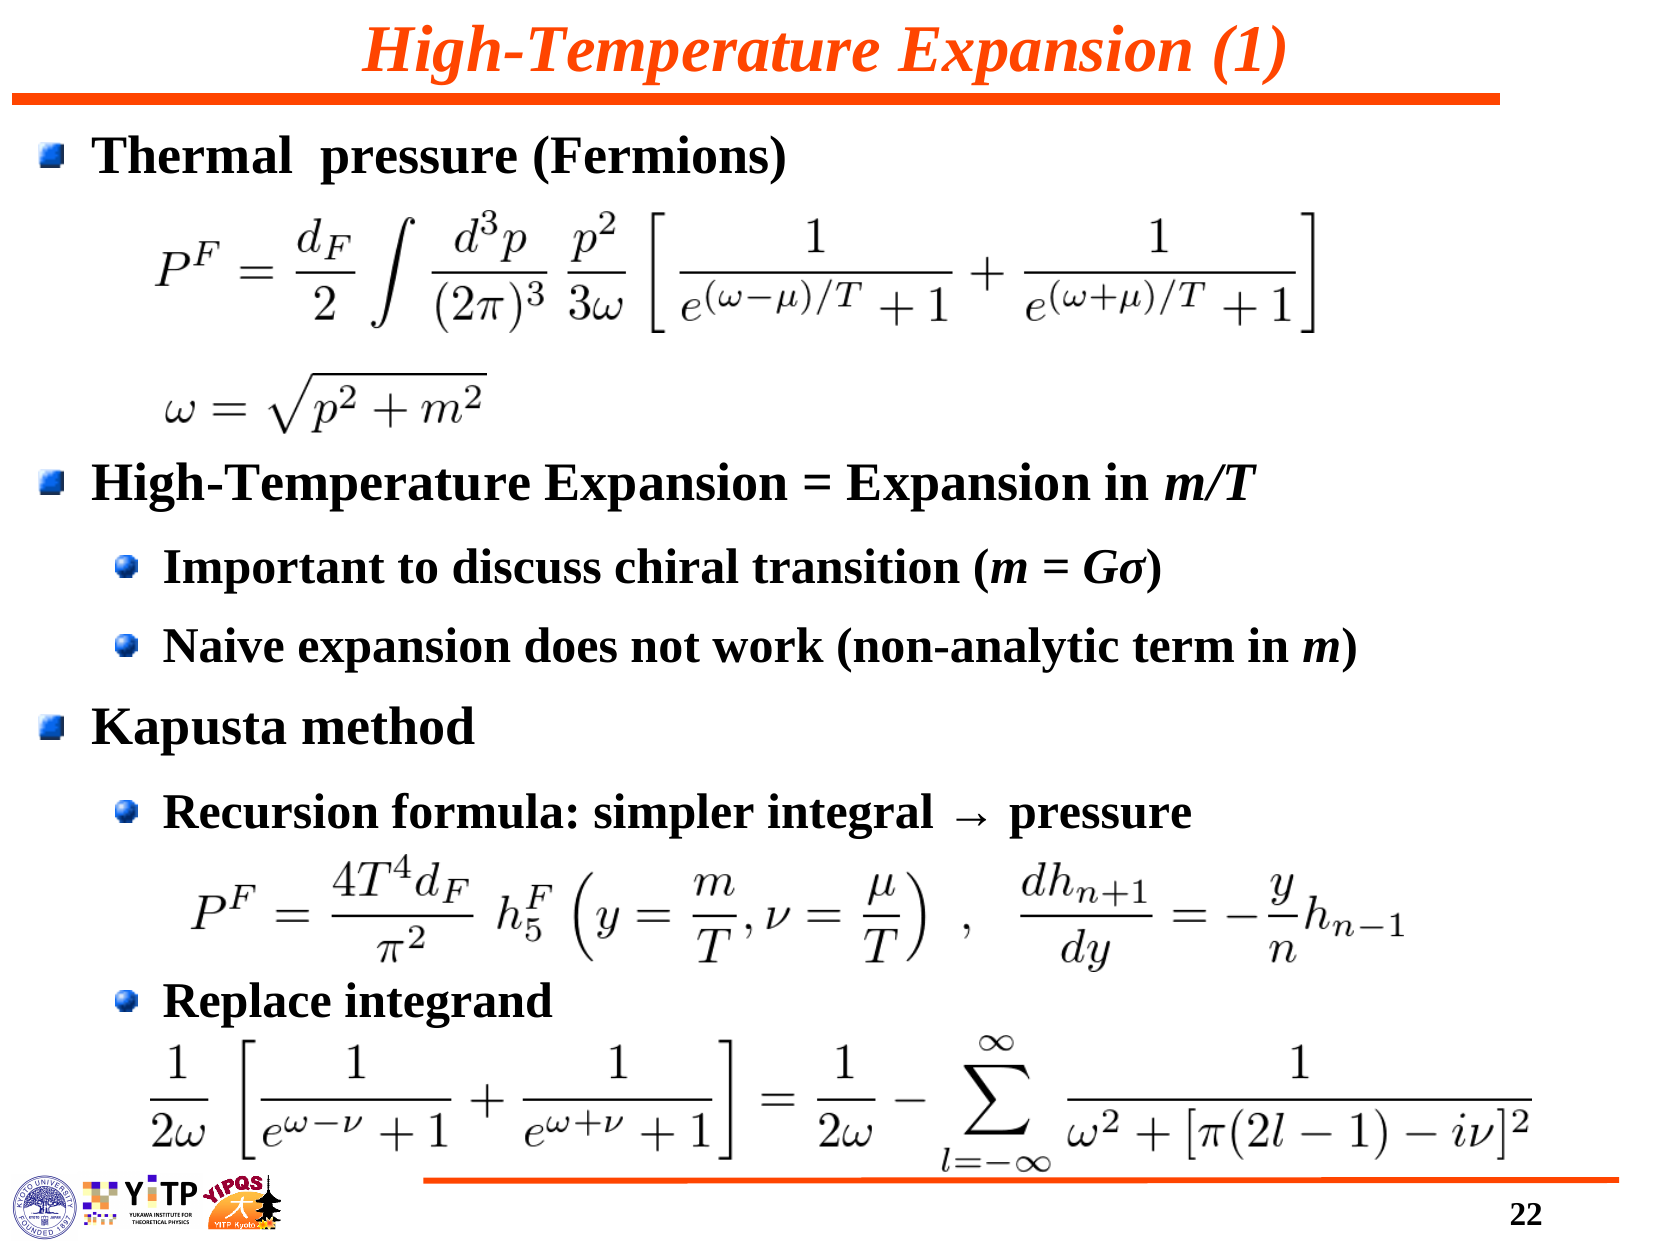

# High-Temperature Expansion (1)
Thermal pressure (Fermions)
High-Temperature Expansion = Expansion in m/T
Important to discuss chiral transition (m = Gσ)
Naive expansion does not work (non-analytic term in m)
Kapusta method
Recursion formula: simpler integral → pressure
Replace integrand